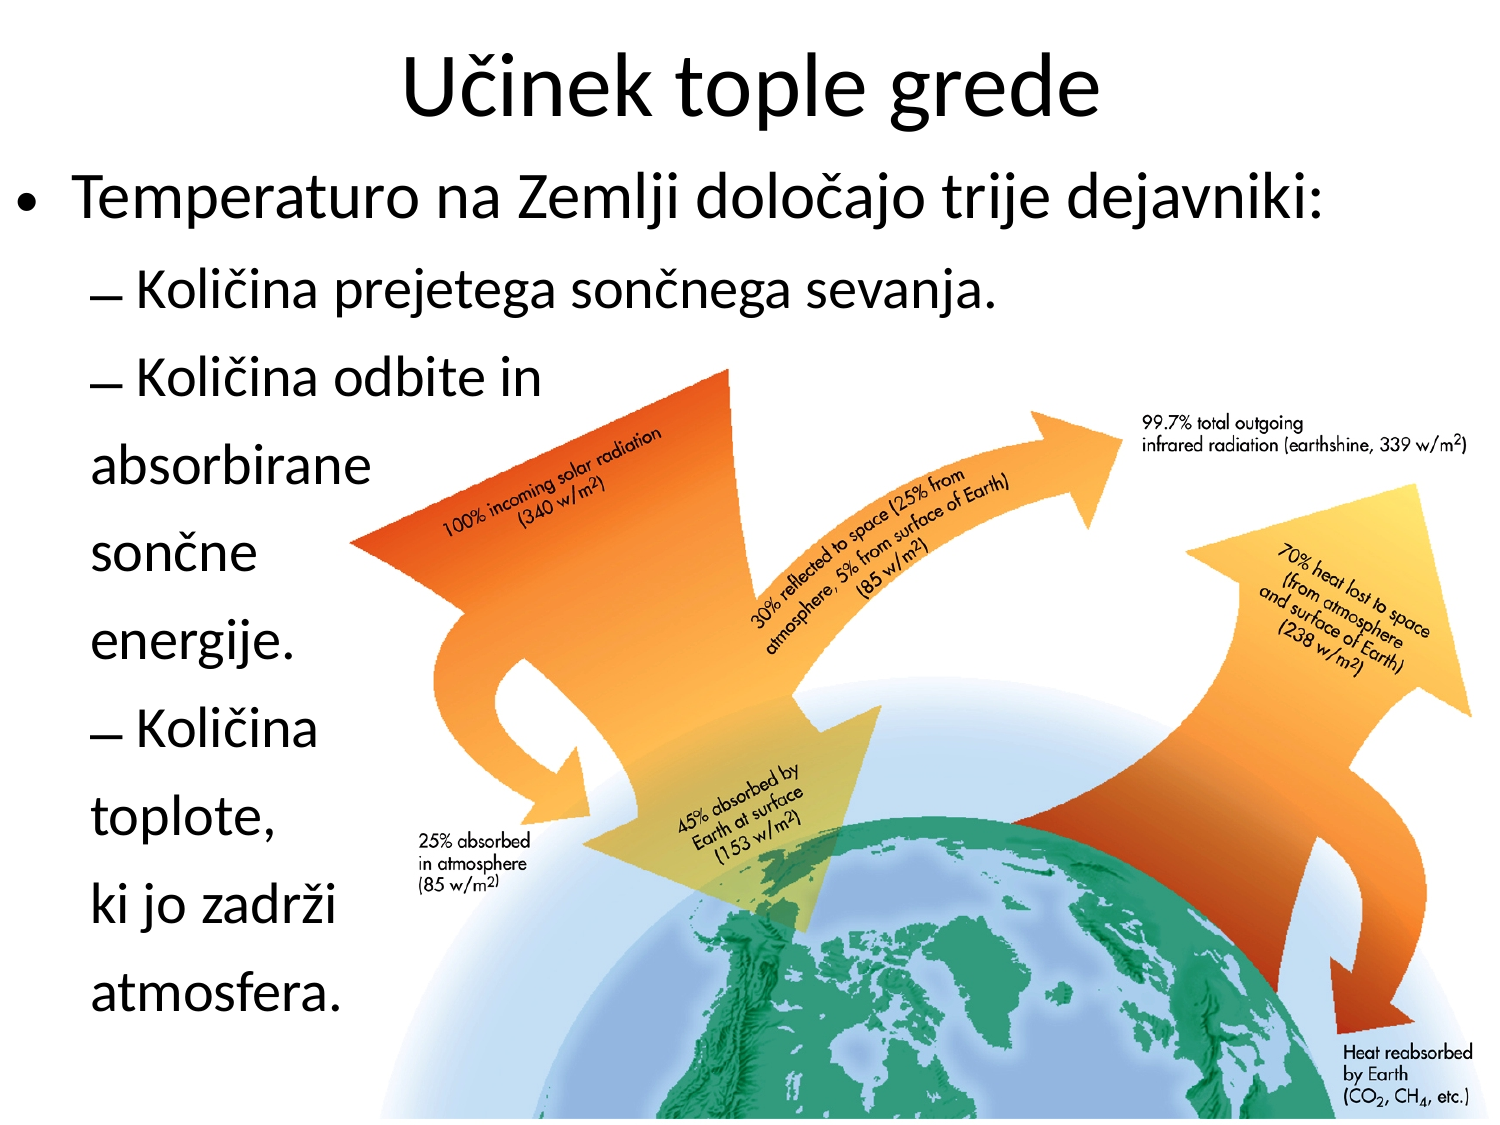

# Učinek tople grede
Temperaturo na Zemlji določajo trije dejavniki:
Količina prejetega sončnega sevanja.
Količina odbite in
	absorbirane
	sončne
	energije.
Količina
	toplote,
	ki jo zadrži
	atmosfera.